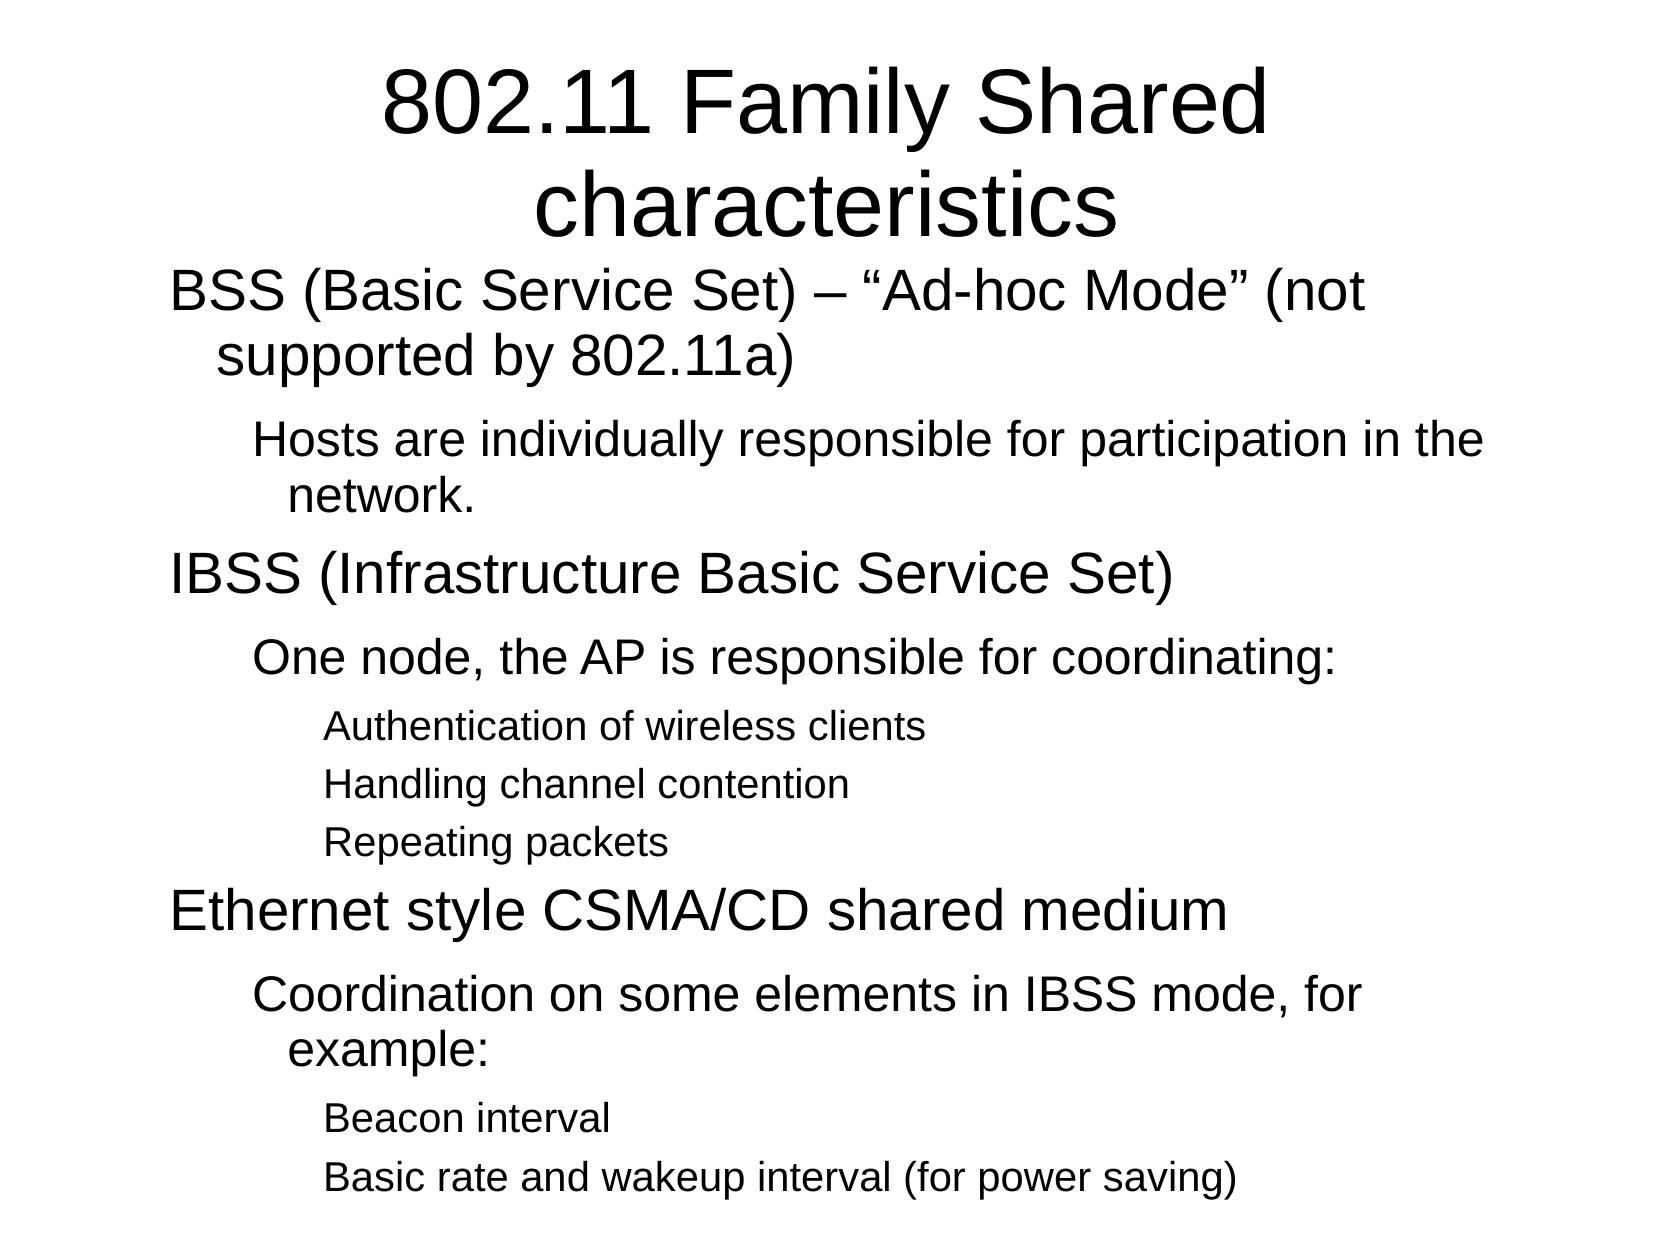

# 802.11 Family Shared characteristics
BSS (Basic Service Set) – “Ad-hoc Mode” (not supported by 802.11a)
Hosts are individually responsible for participation in the network.
IBSS (Infrastructure Basic Service Set)
One node, the AP is responsible for coordinating:
Authentication of wireless clients
Handling channel contention
Repeating packets
Ethernet style CSMA/CD shared medium
Coordination on some elements in IBSS mode, for example:
Beacon interval
Basic rate and wakeup interval (for power saving)